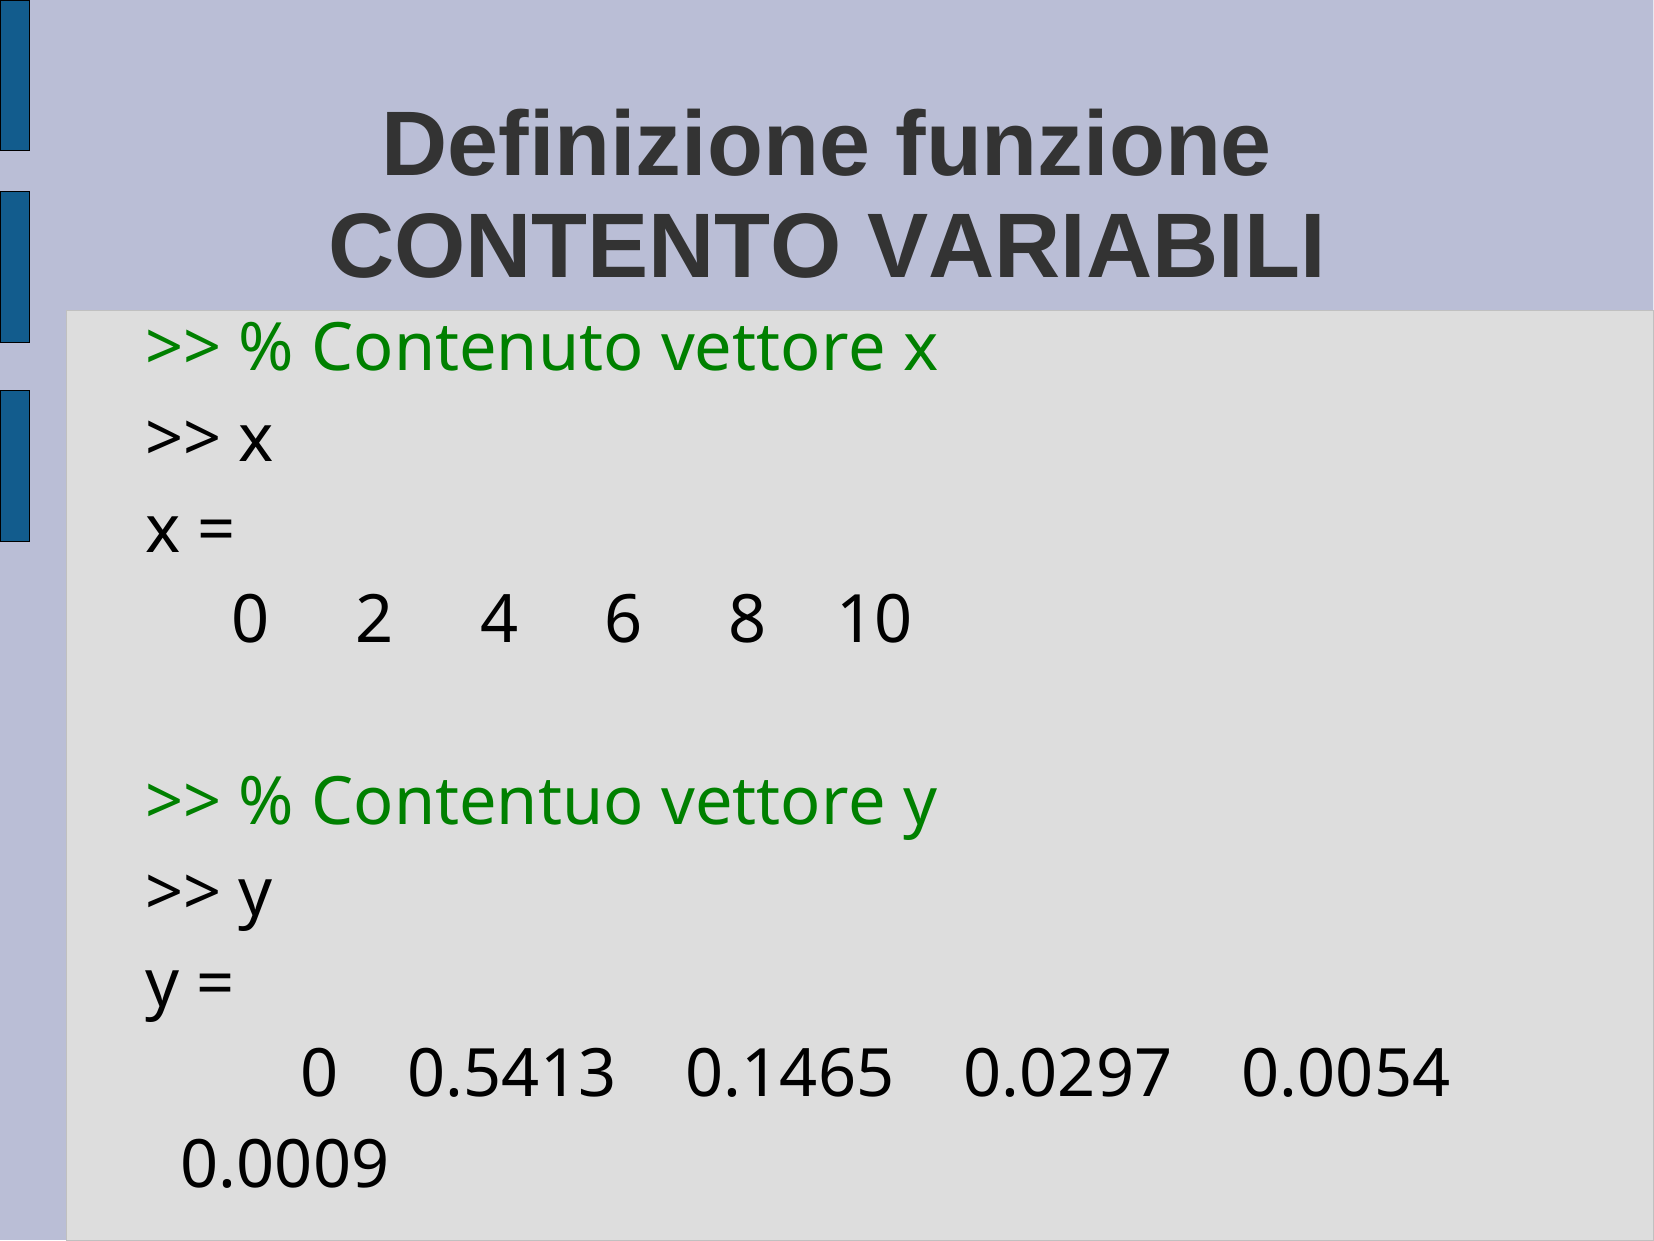

# Definizione funzione CONTENTO VARIABILI
>> % Contenuto vettore x
>> x
x =
 0 2 4 6 8 10
>> % Contentuo vettore y
>> y
y =
 0 0.5413 0.1465 0.0297 0.0054 0.0009